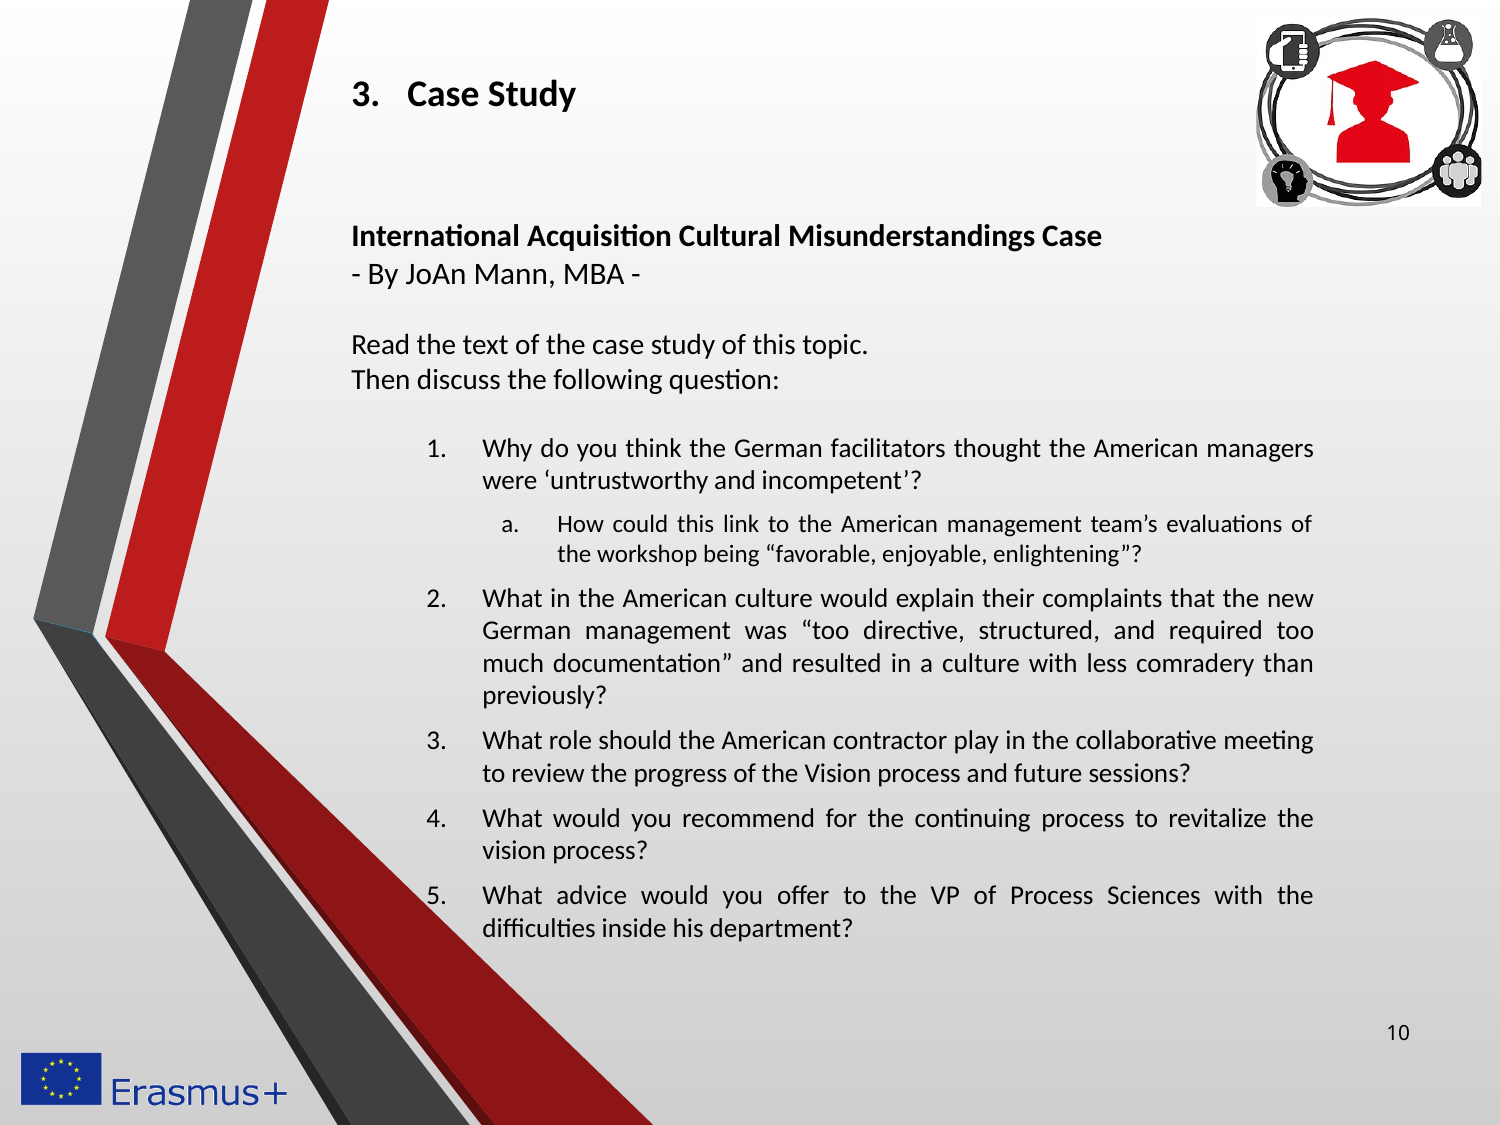

Case Study
International Acquisition Cultural Misunderstandings Case
- By JoAn Mann, MBA -
Read the text of the case study of this topic.
Then discuss the following question:
Why do you think the German facilitators thought the American managers were ‘untrustworthy and incompetent’?
How could this link to the American management team’s evaluations of the workshop being “favorable, enjoyable, enlightening”?
What in the American culture would explain their complaints that the new German management was “too directive, structured, and required too much documentation” and resulted in a culture with less comradery than previously?
What role should the American contractor play in the collaborative meeting to review the progress of the Vision process and future sessions?
What would you recommend for the continuing process to revitalize the vision process?
What advice would you offer to the VP of Process Sciences with the difficulties inside his department?